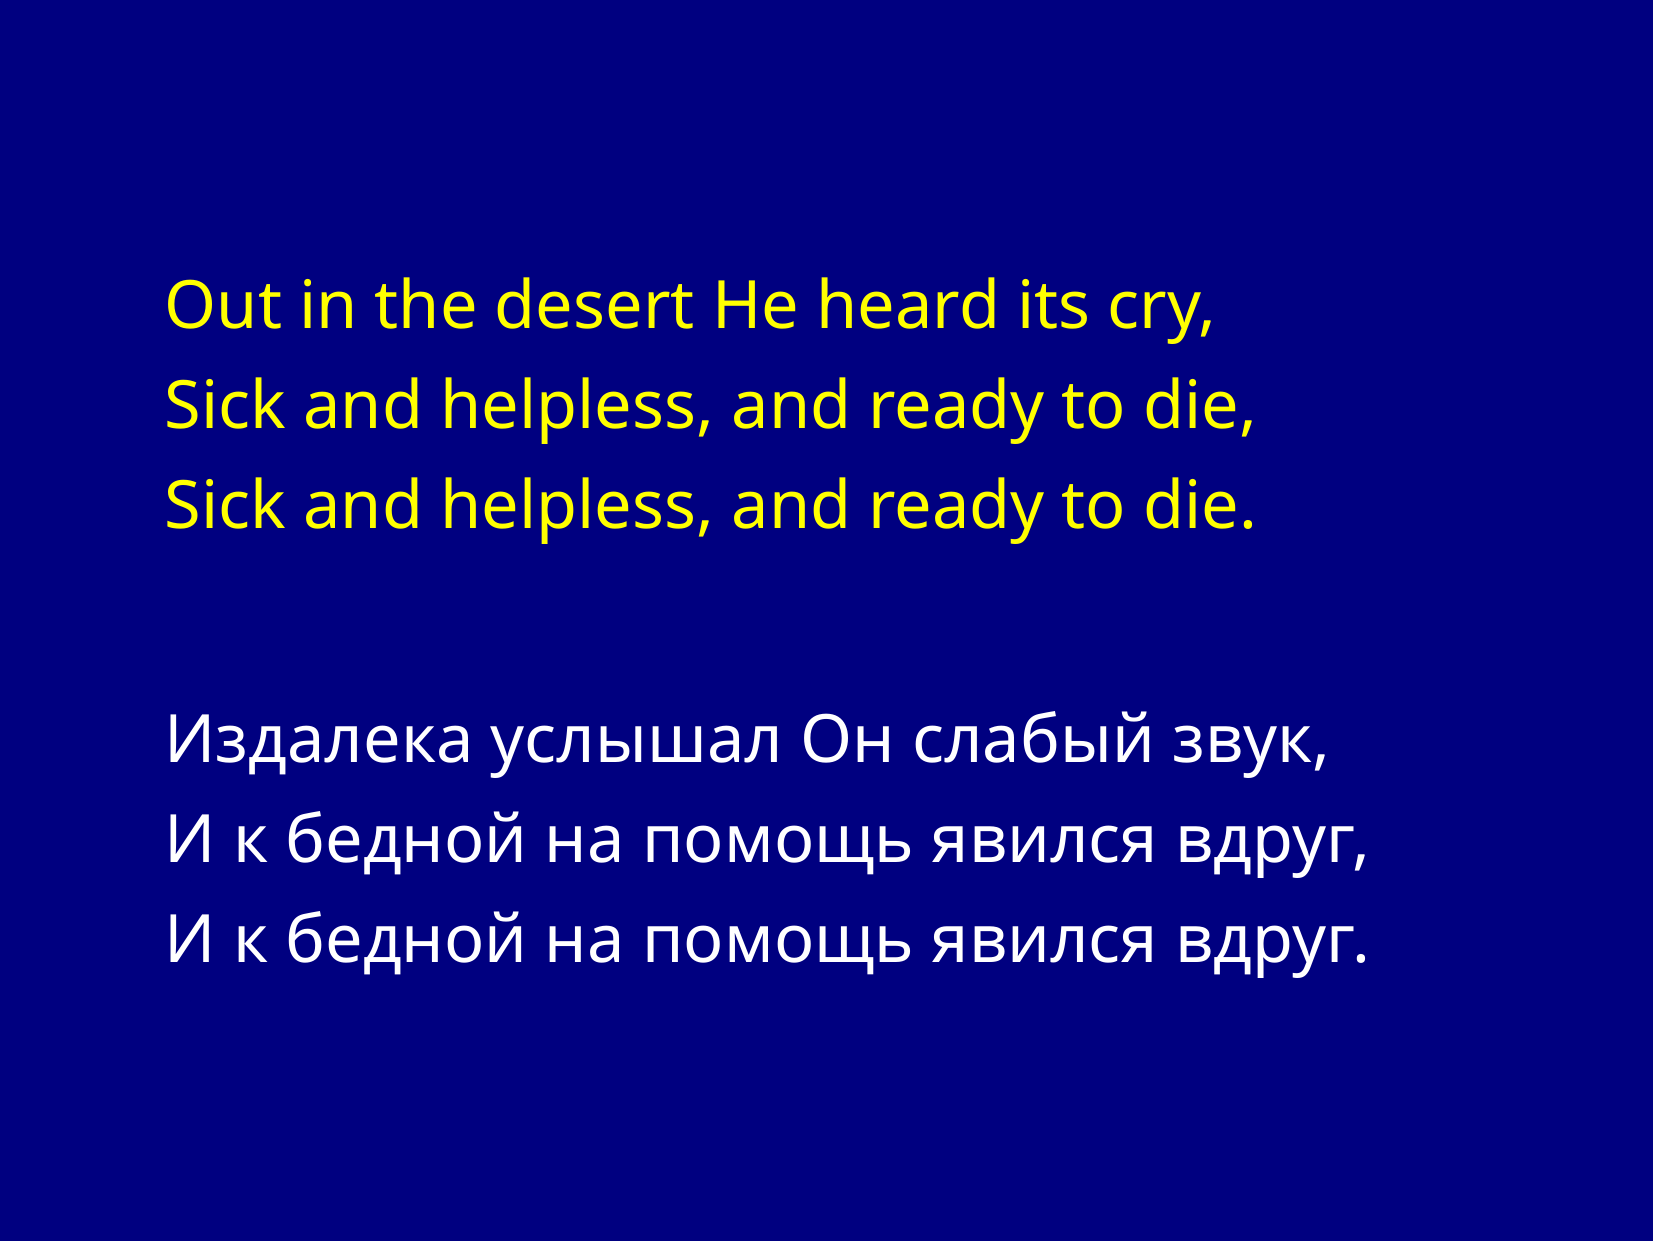

Out in the desert He heard its cry,
	Sick and helpless, and ready to die,
	Sick and helpless, and ready to die.
	Издалека услышал Он слабый звук,
	И к бедной на помощь явился вдруг,
	И к бедной на помощь явился вдруг.